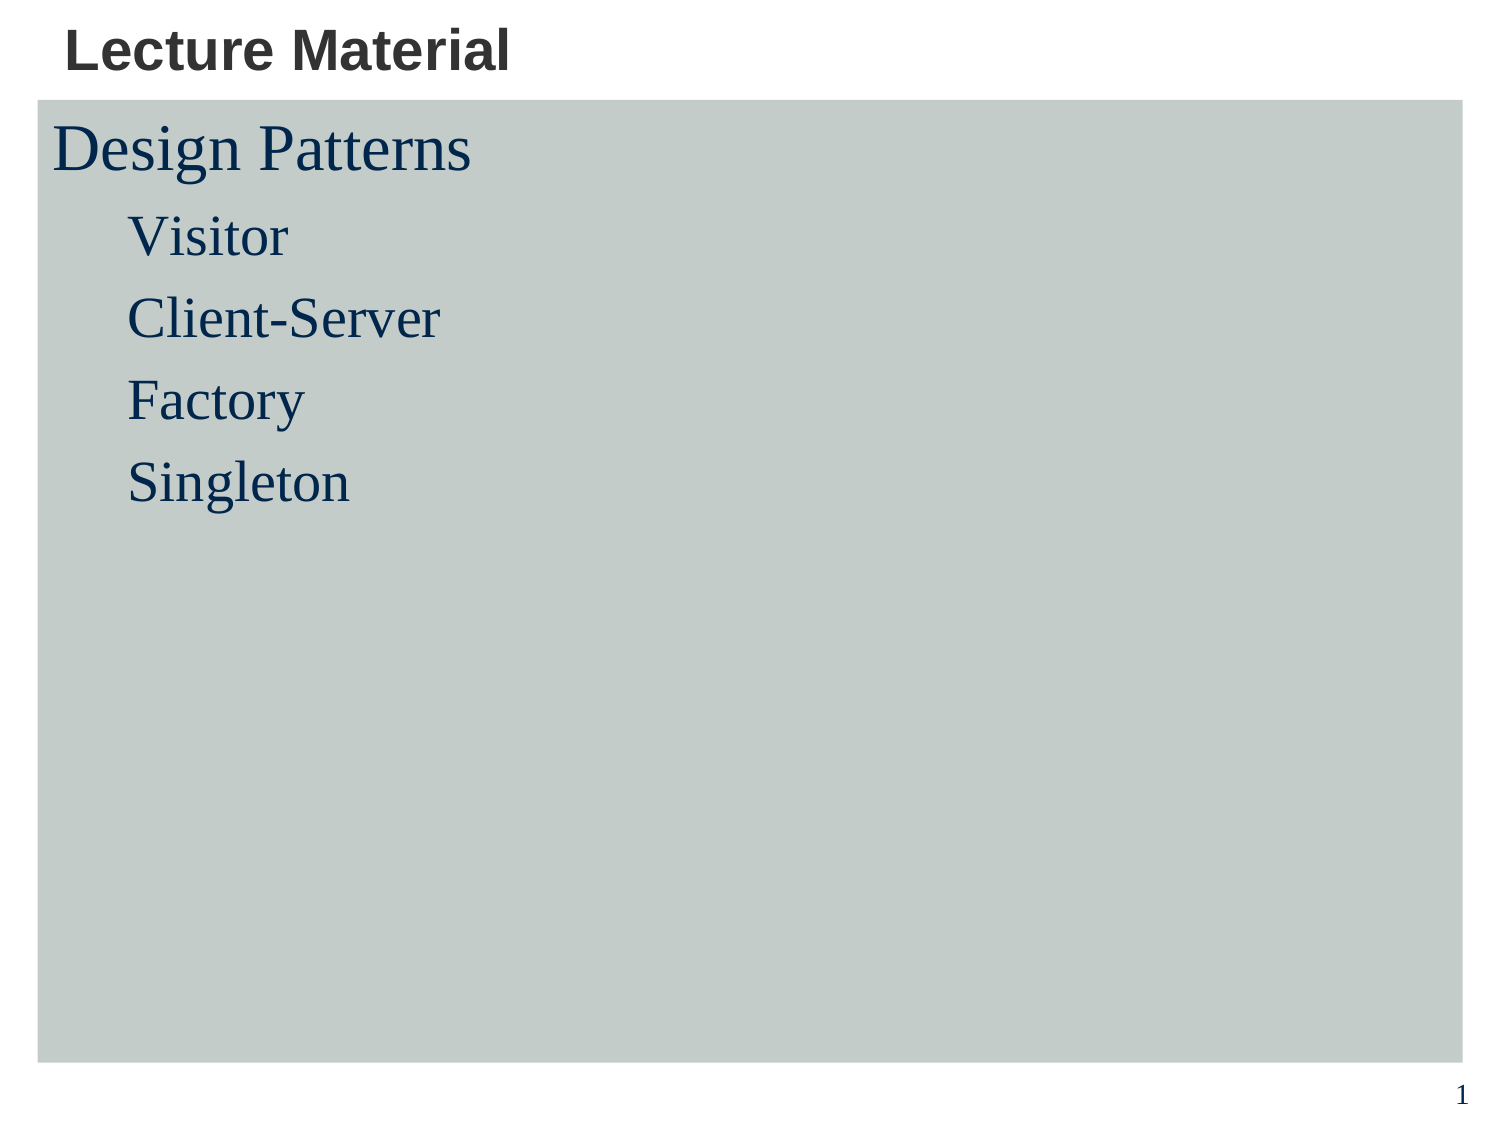

# Lecture Material
Design Patterns
Visitor
Client-Server
Factory
Singleton